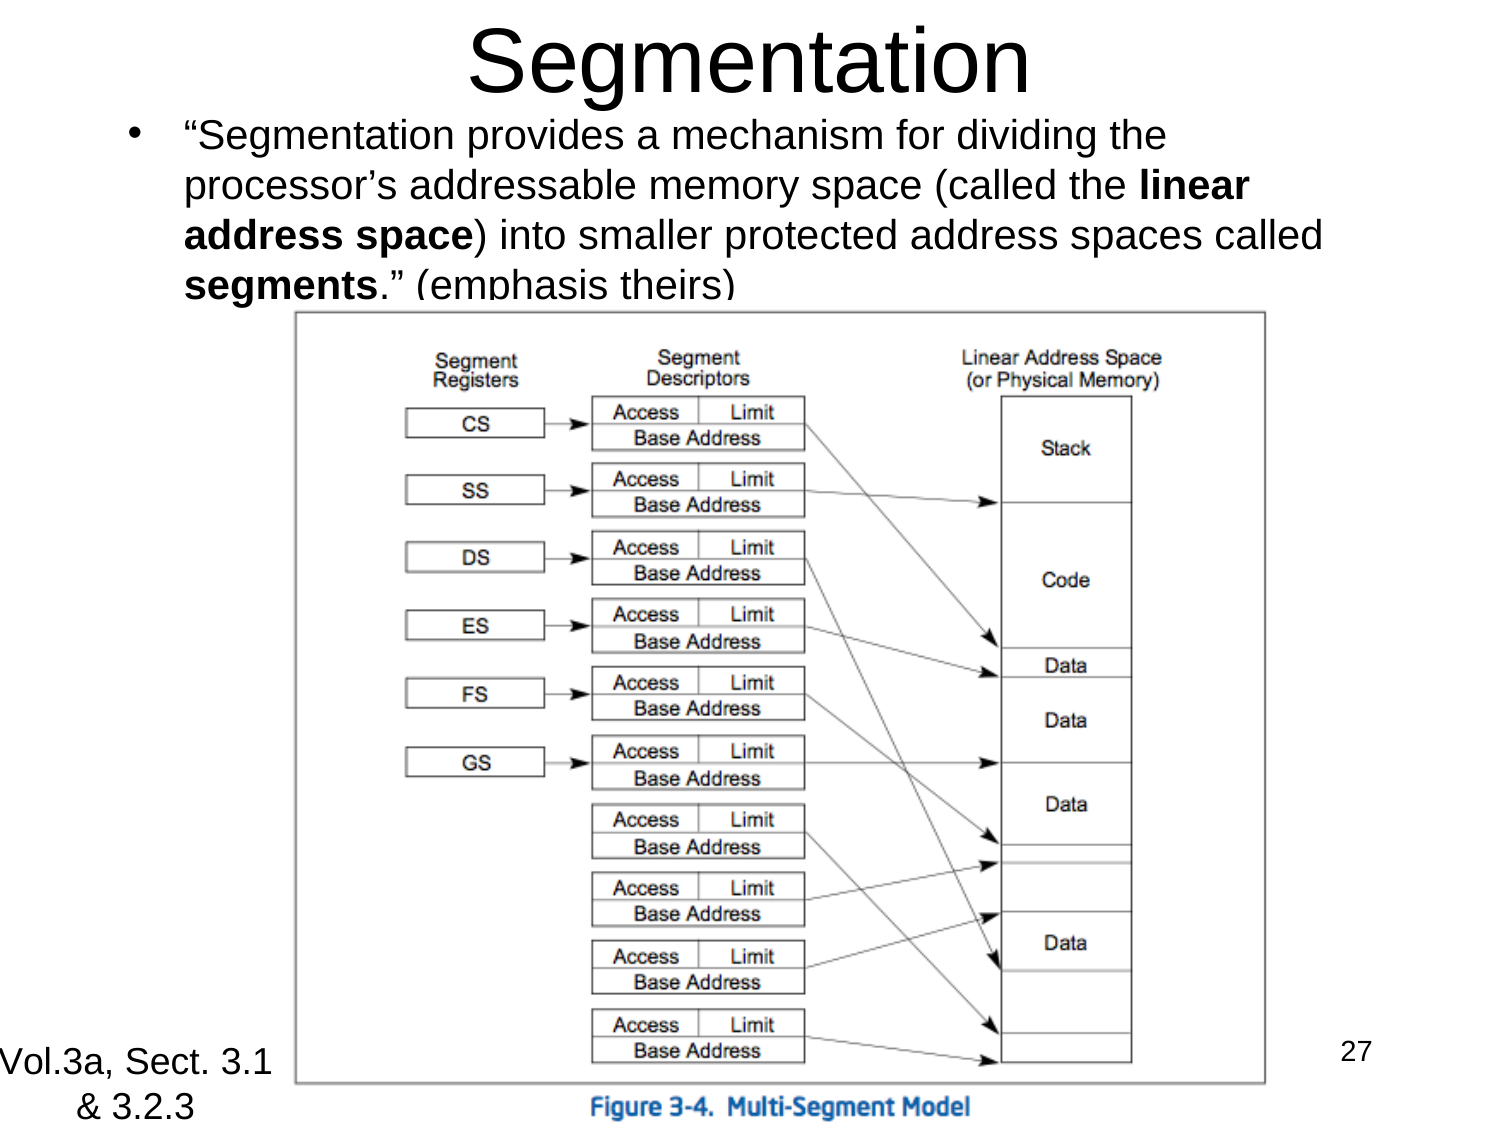

# Segmentation
“Segmentation provides a mechanism for dividing the processor’s addressable memory space (called the linear address space) into smaller protected address spaces called segments.” (emphasis theirs)
Vol.3a, Sect. 3.1 & 3.2.3